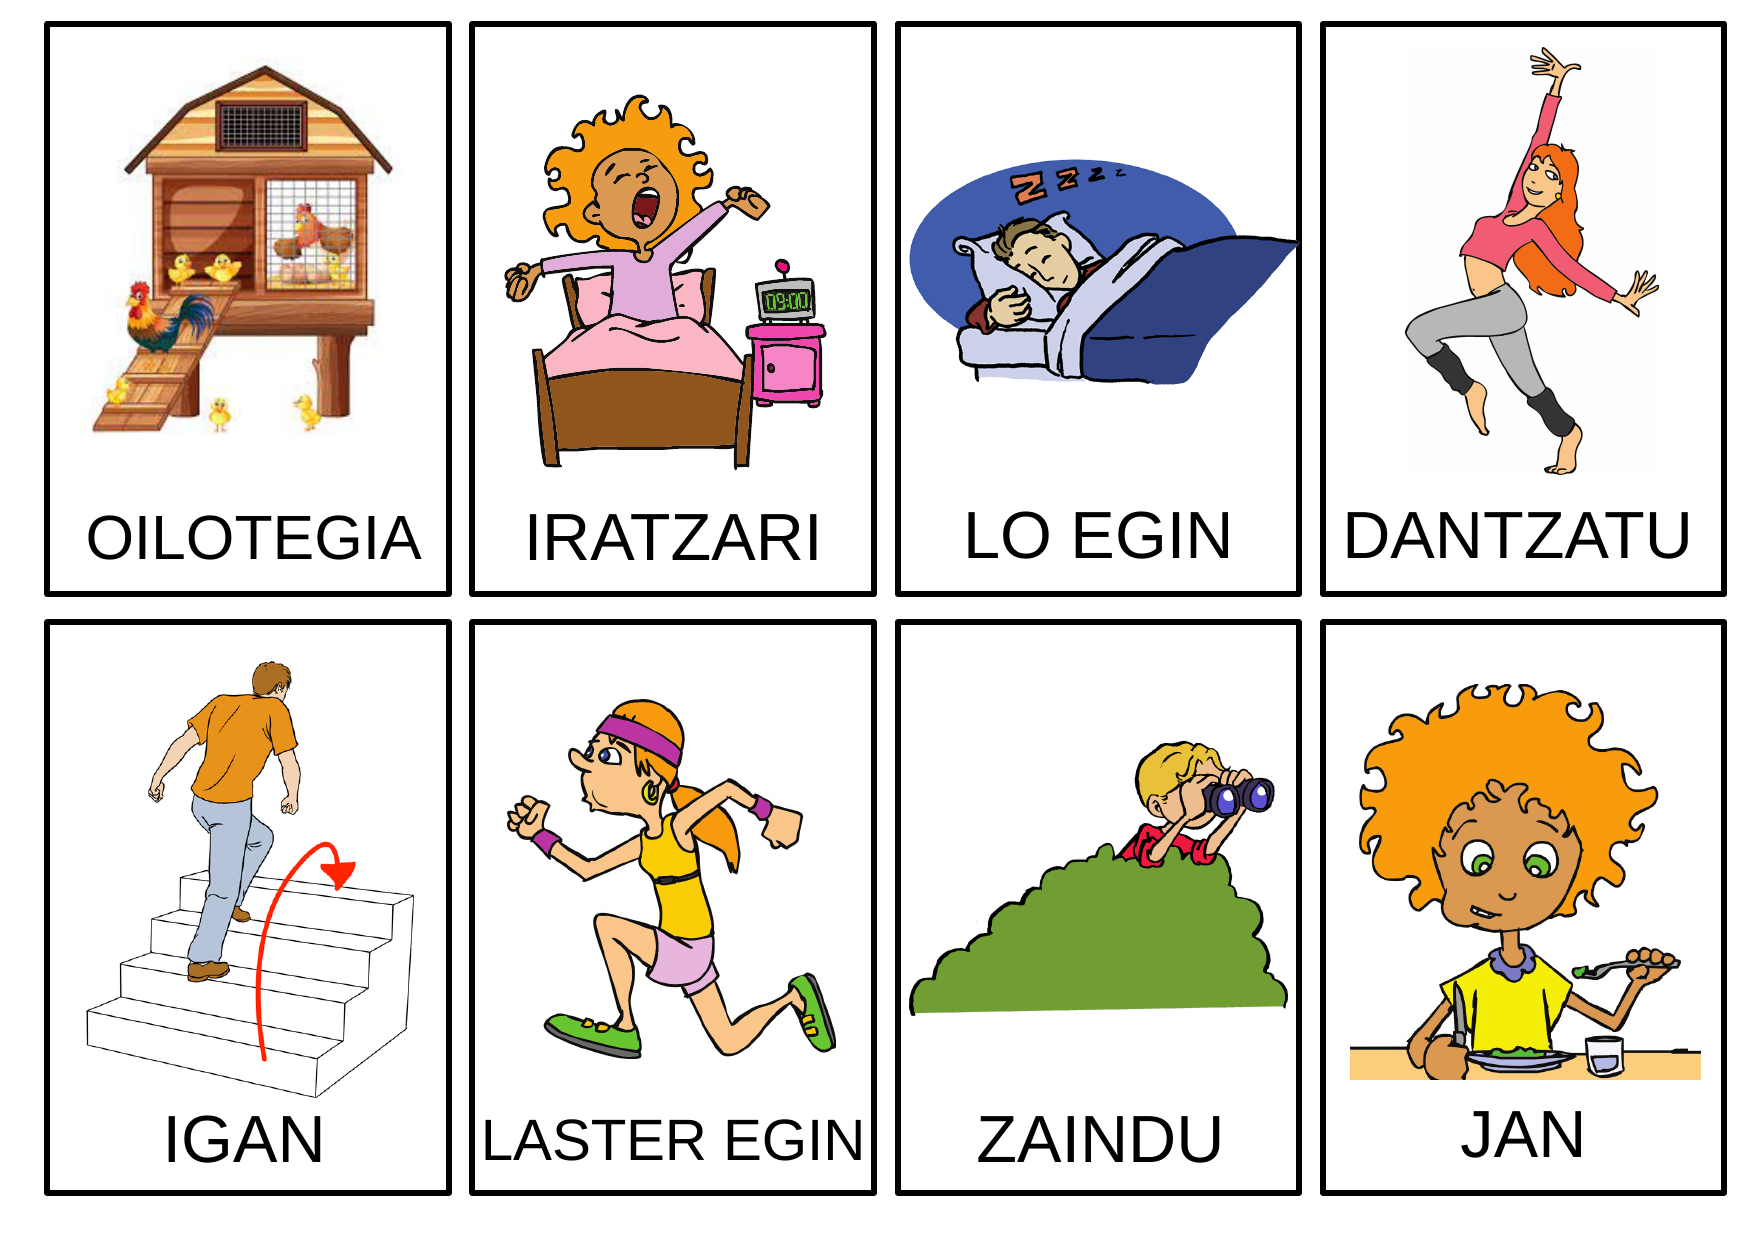

LO EGIN
DANTZATU
IRATZARI
# OILOTEGIA
JAN
LASTER EGIN
IGAN
ZAINDU